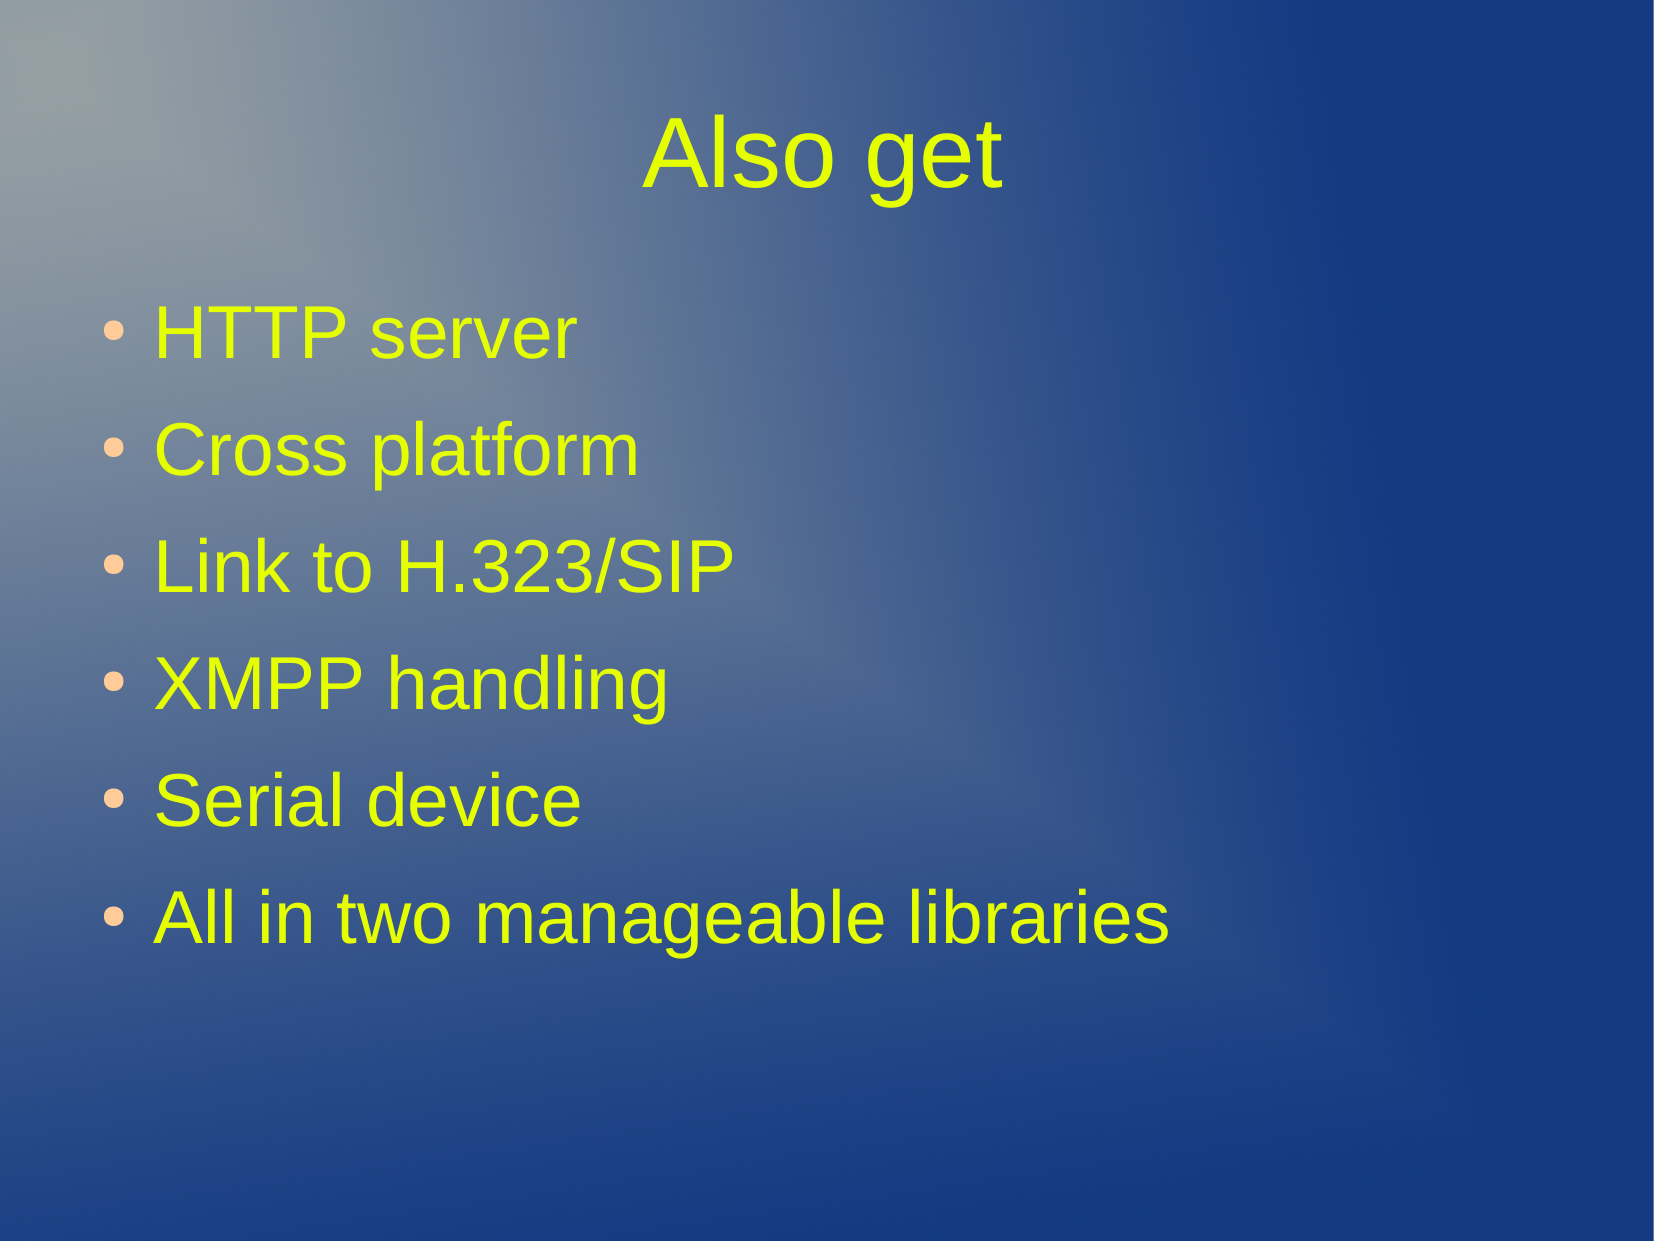

# Also get
HTTP server
Cross platform
Link to H.323/SIP
XMPP handling
Serial device
All in two manageable libraries